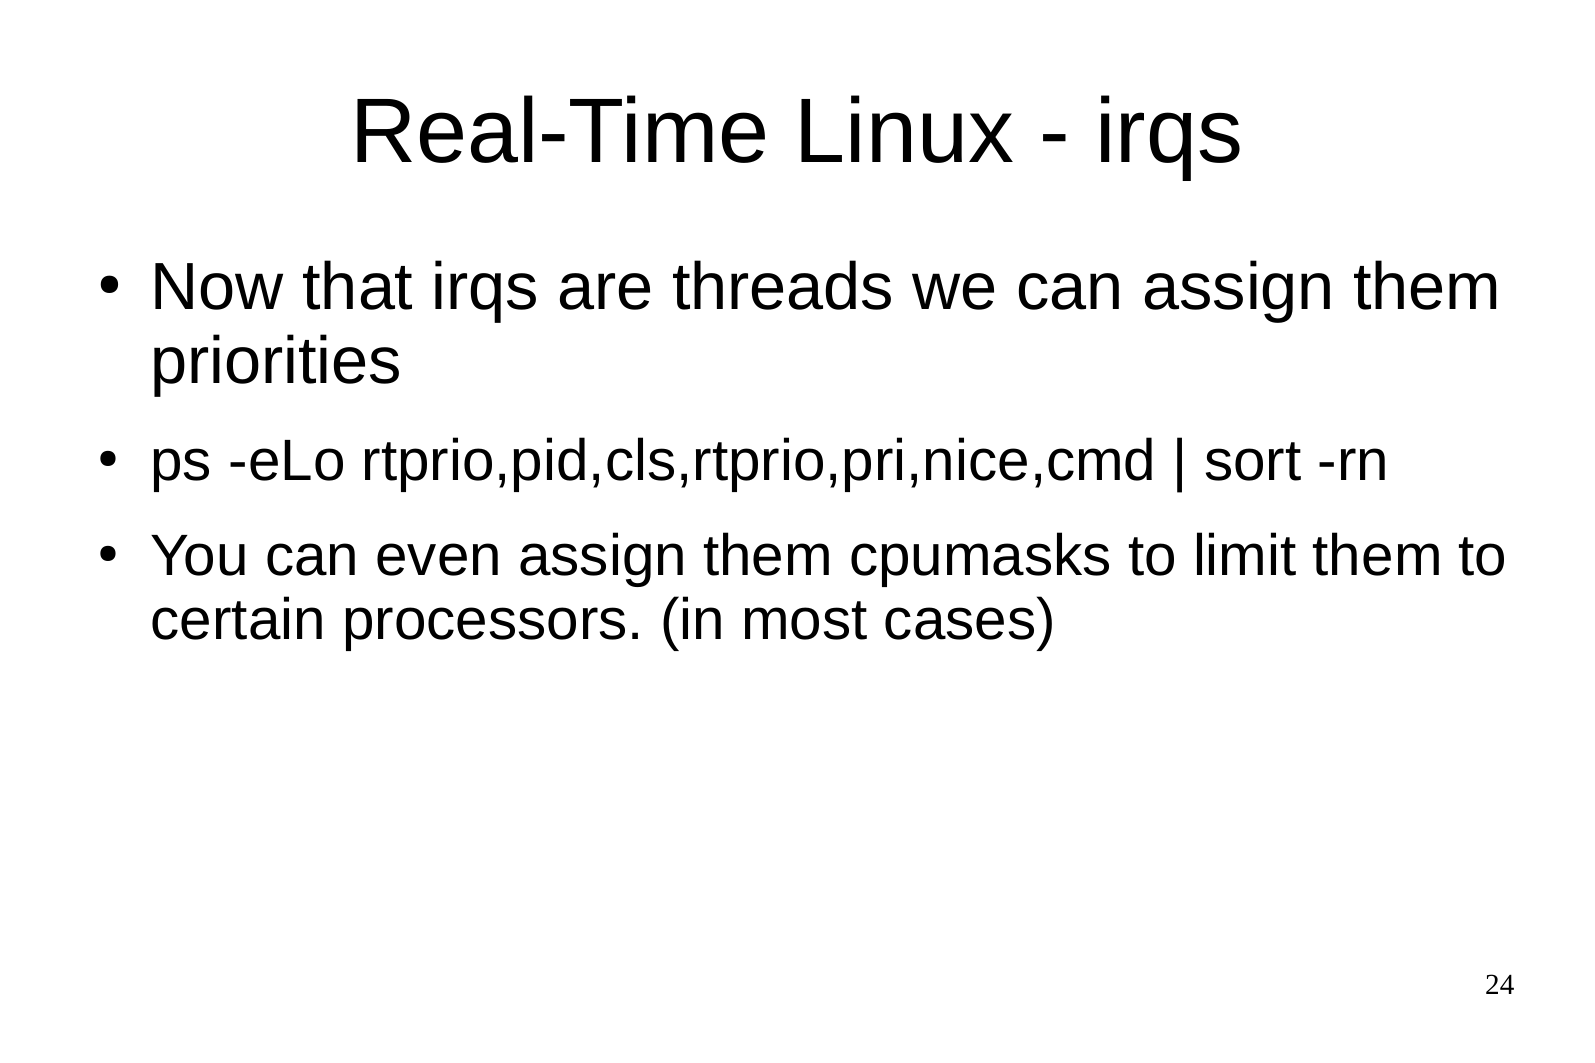

# Real-Time Linux - irqs
Now that irqs are threads we can assign them priorities
ps -eLo rtprio,pid,cls,rtprio,pri,nice,cmd | sort -rn
You can even assign them cpumasks to limit them to certain processors. (in most cases)
24